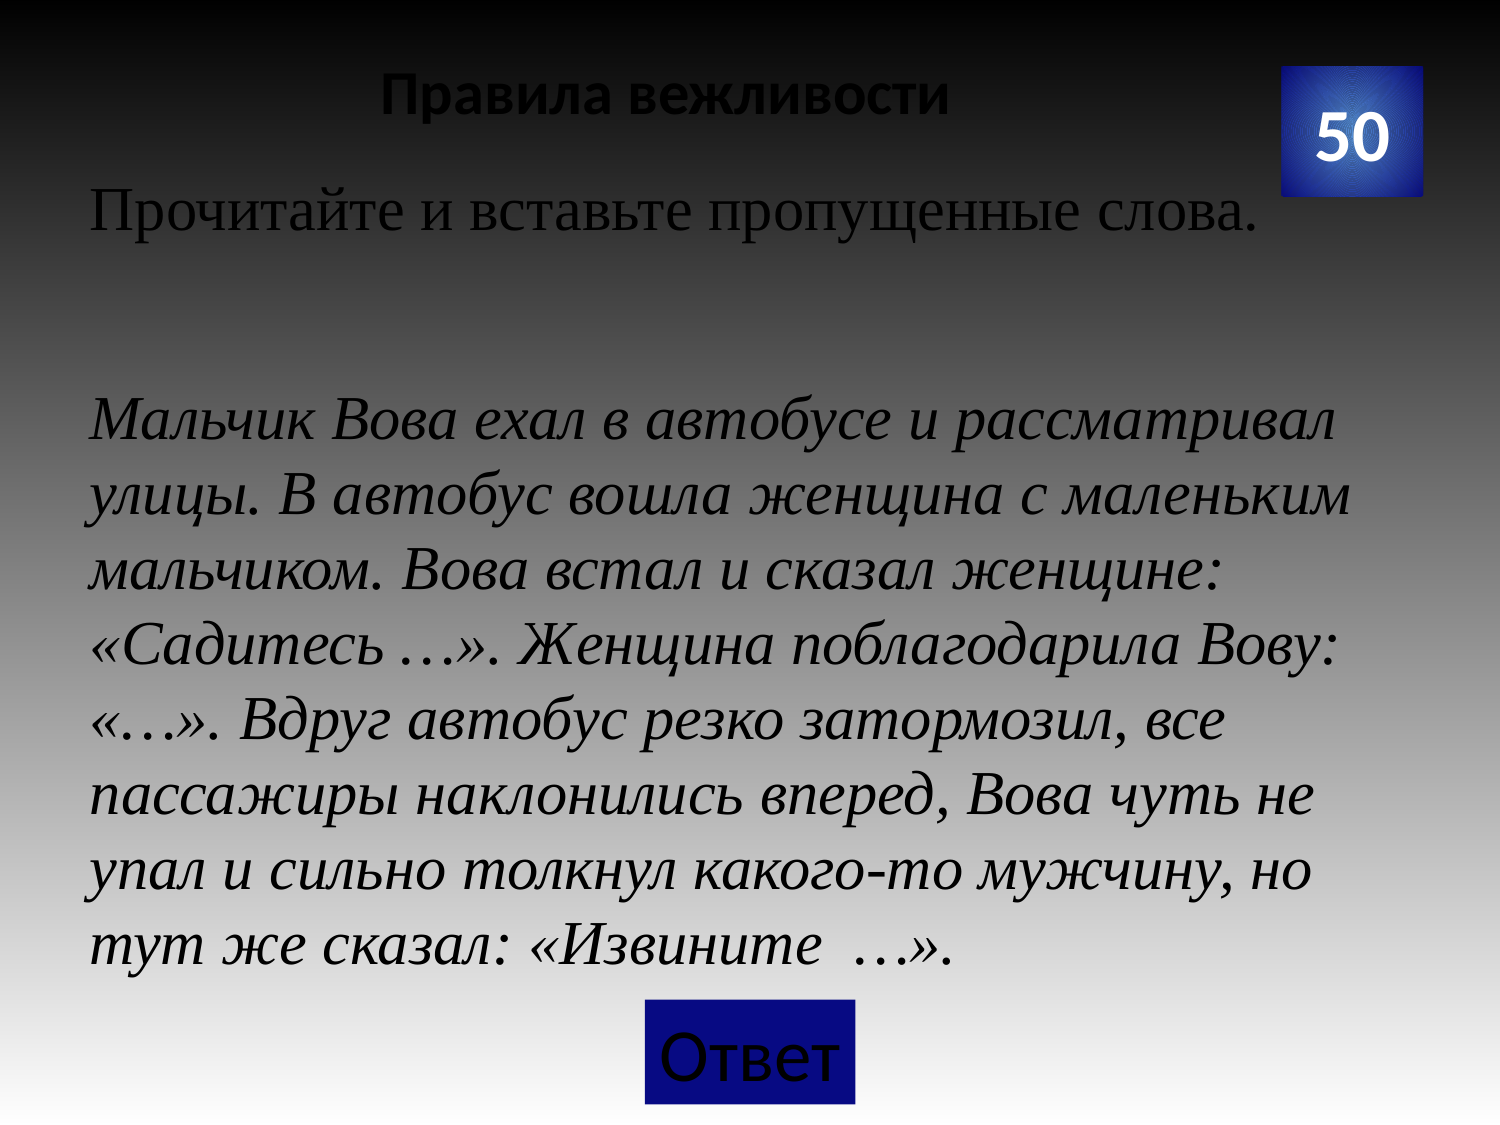

# Правила вежливости
50
Прочитайте и вставьте пропущенные слова.
Мальчик Вова ехал в автобусе и рассматривал улицы. В автобус вошла женщина с маленьким мальчиком. Вова встал и сказал женщине: «Садитесь …». Женщина поблагодарила Вову: «…». Вдруг автобус резко затормозил, все пассажиры наклонились вперед, Вова чуть не упал и сильно толкнул какого-то мужчину, но тут же сказал: «Извините …».